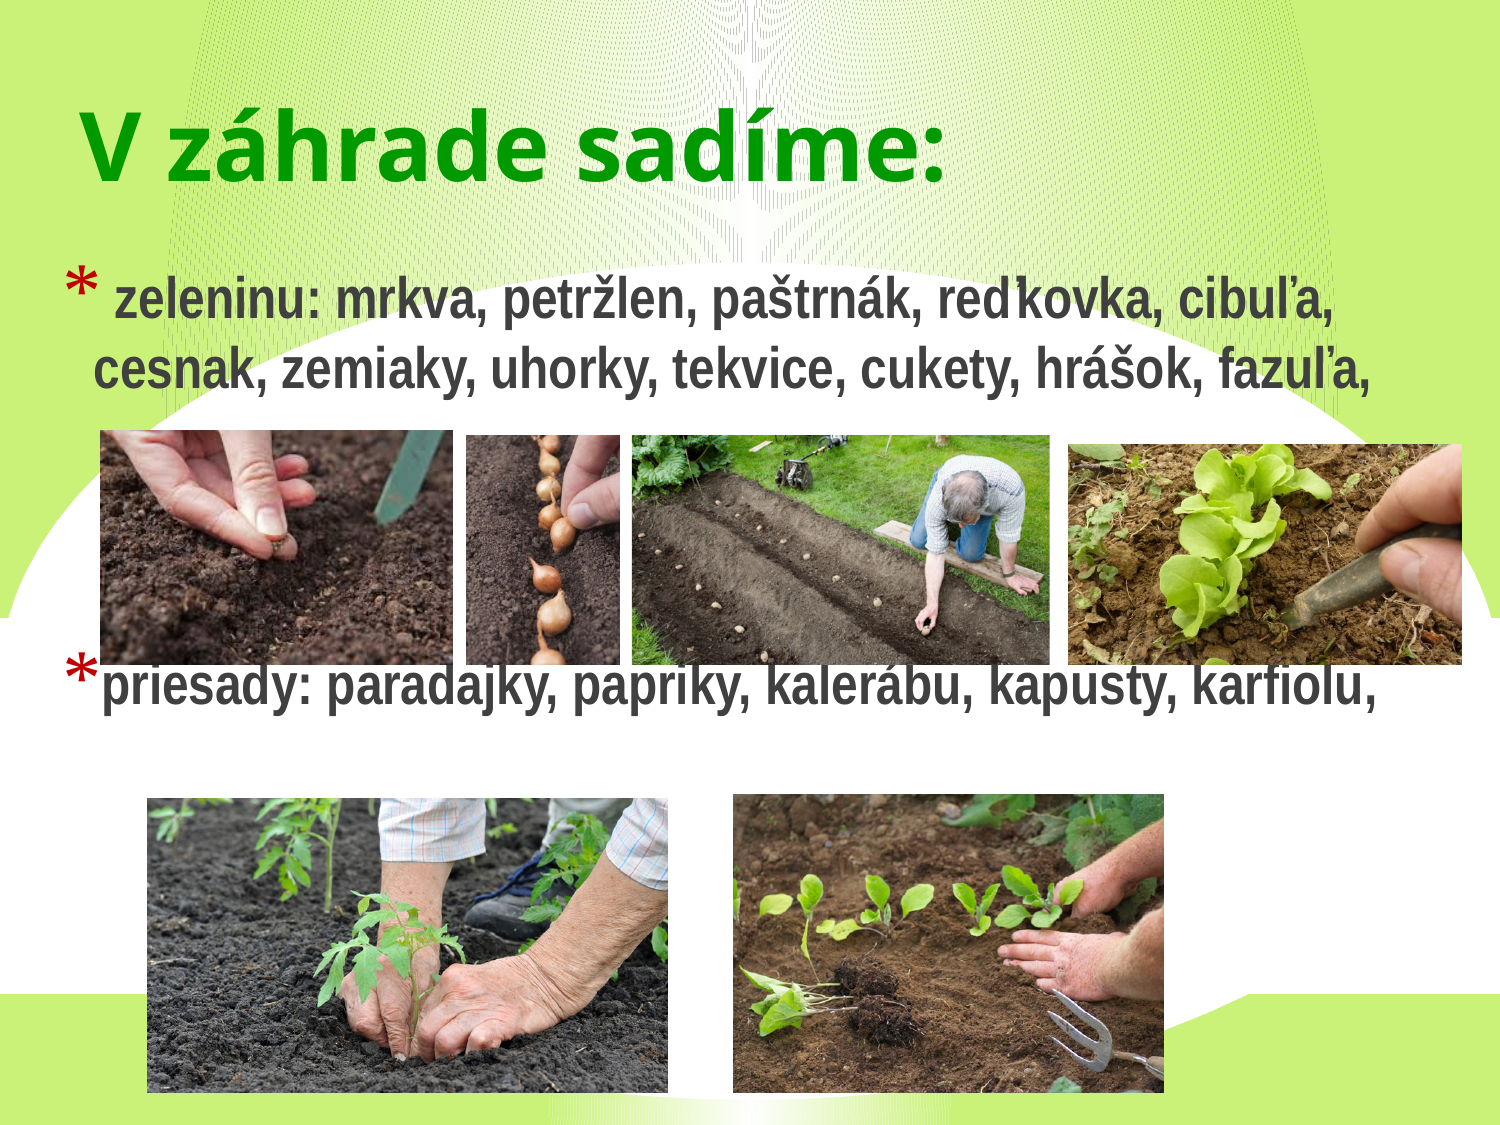

# V záhrade sadíme:
 zeleninu: mrkva, petržlen, paštrnák, reďkovka, cibuľa, cesnak, zemiaky, uhorky, tekvice, cukety, hrášok, fazuľa,
priesady: paradajky, papriky, kalerábu, kapusty, karfiolu,